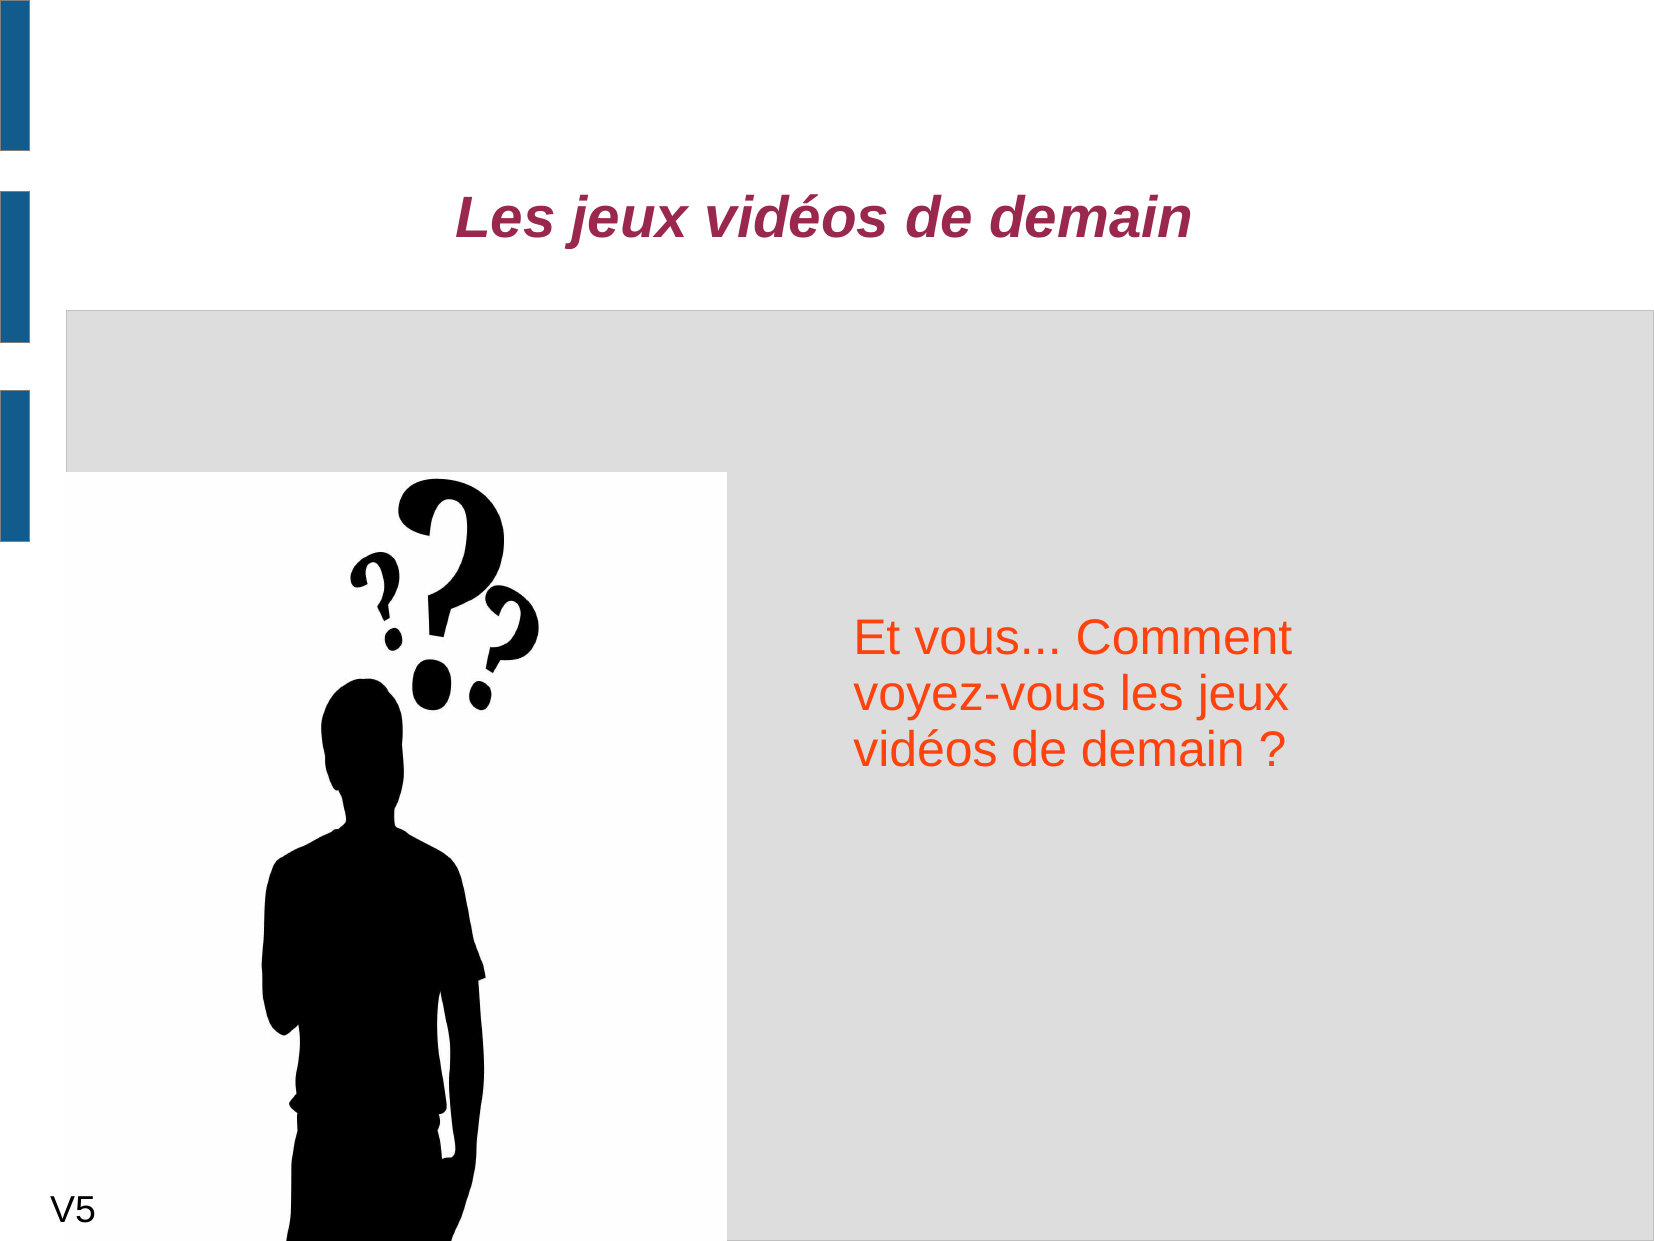

Les jeux vidéos de demain
Et vous... Comment voyez-vous les jeux vidéos de demain ?
V5